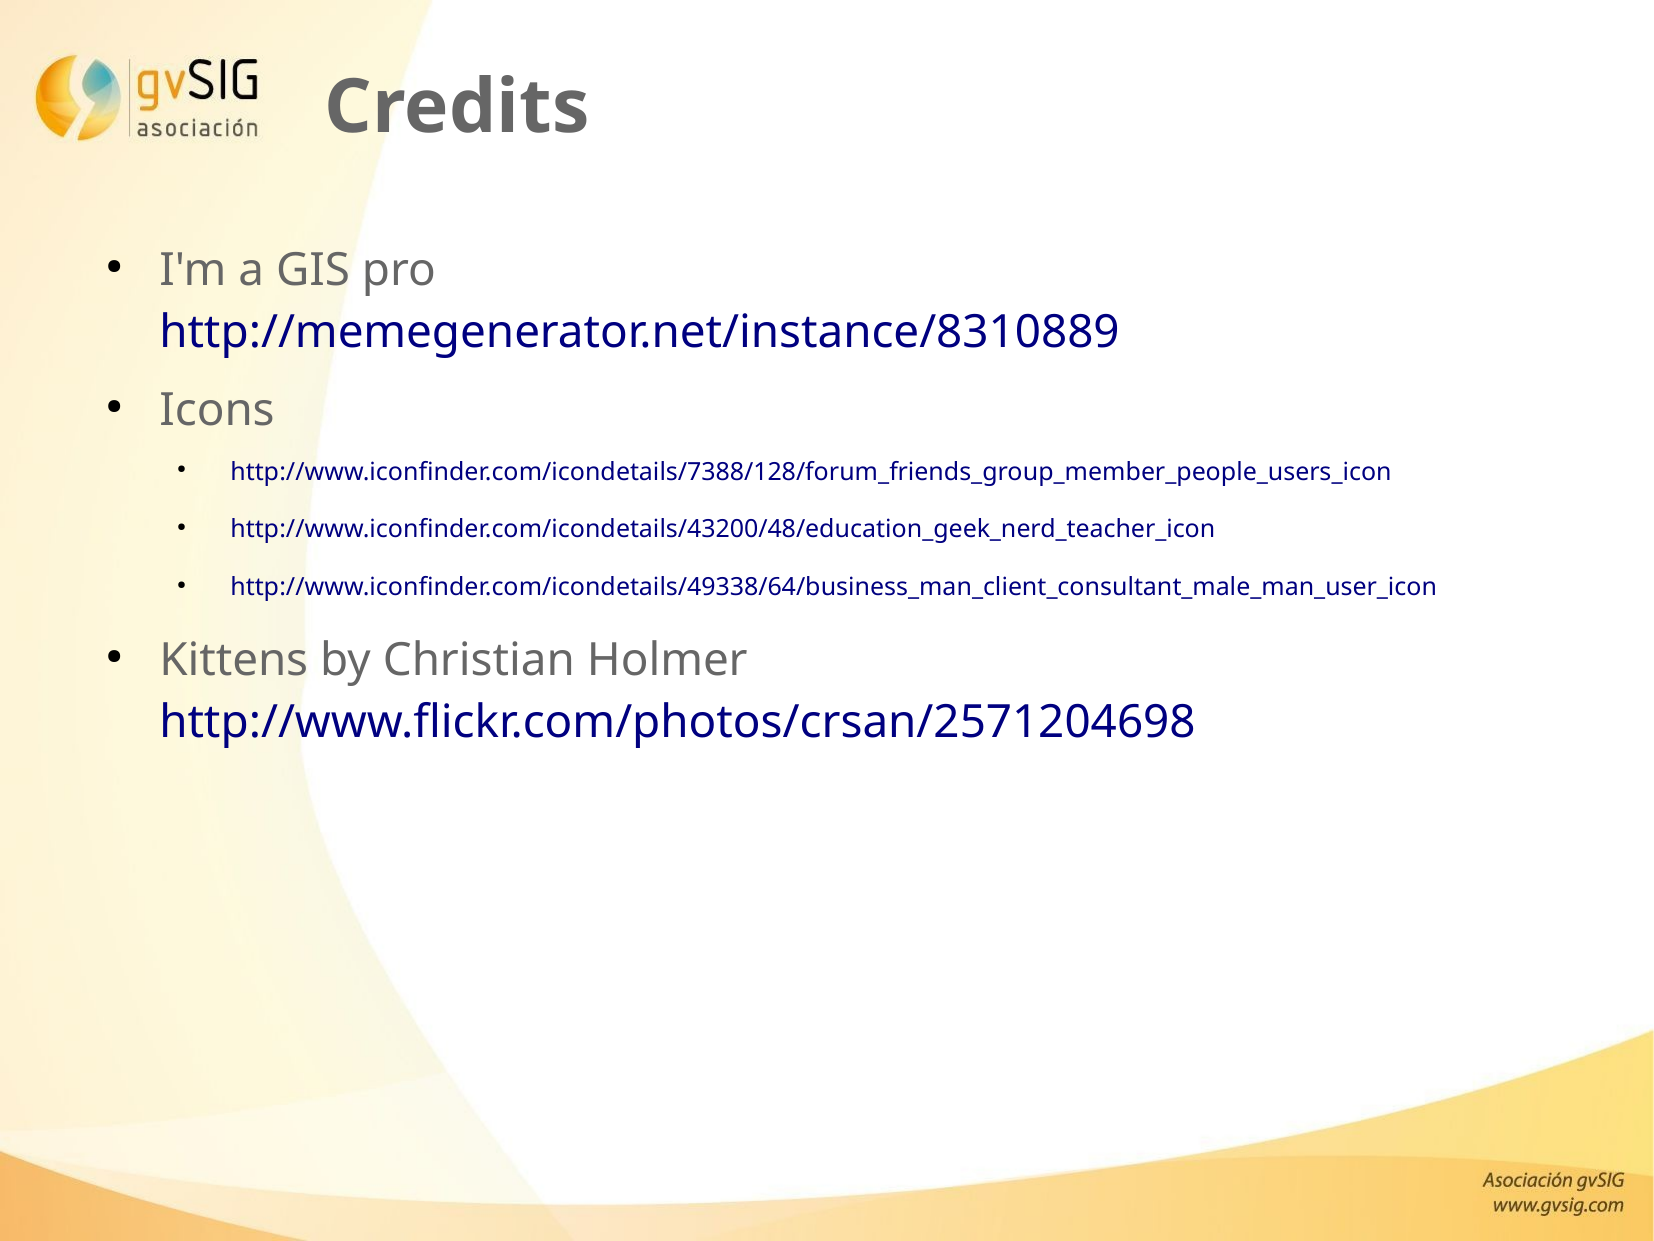

# Credits
I'm a GIS pro
http://memegenerator.net/instance/8310889
Icons
http://www.iconfinder.com/icondetails/7388/128/forum_friends_group_member_people_users_icon
http://www.iconfinder.com/icondetails/43200/48/education_geek_nerd_teacher_icon
http://www.iconfinder.com/icondetails/49338/64/business_man_client_consultant_male_man_user_icon
Kittens by Christian Holmerhttp://www.flickr.com/photos/crsan/2571204698